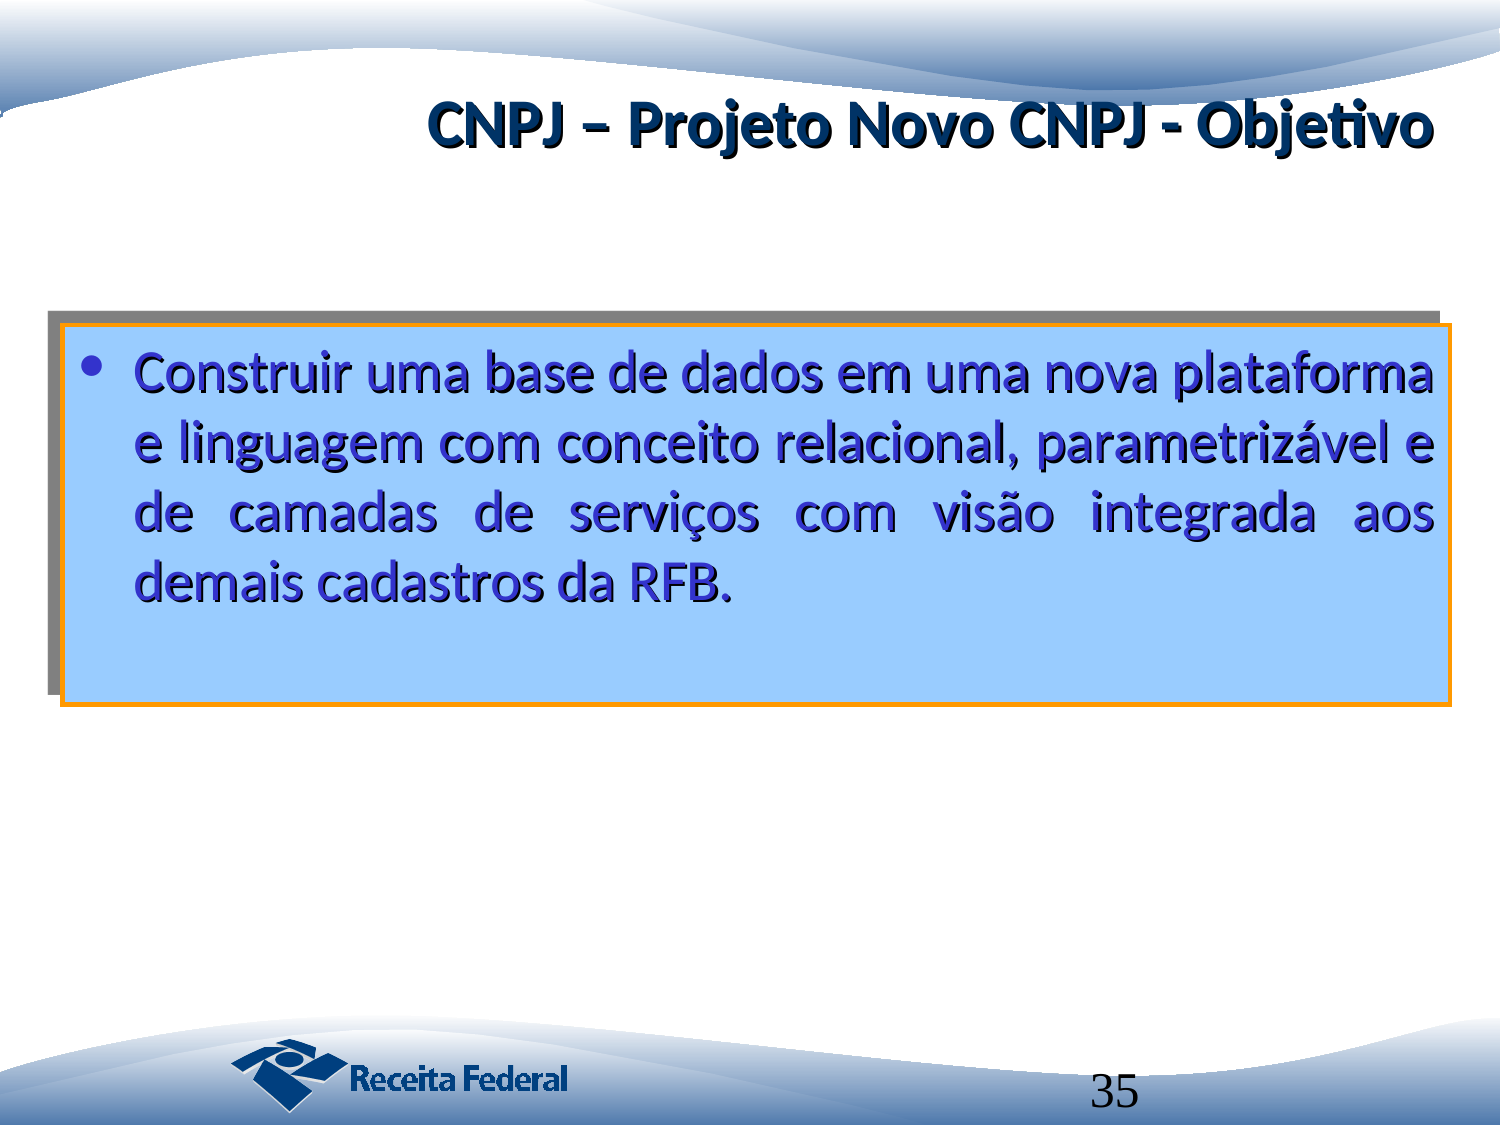

# CNPJ – Projeto Novo CNPJ - Objetivo
Construir uma base de dados em uma nova plataforma e linguagem com conceito relacional, parametrizável e de camadas de serviços com visão integrada aos demais cadastros da RFB.
35